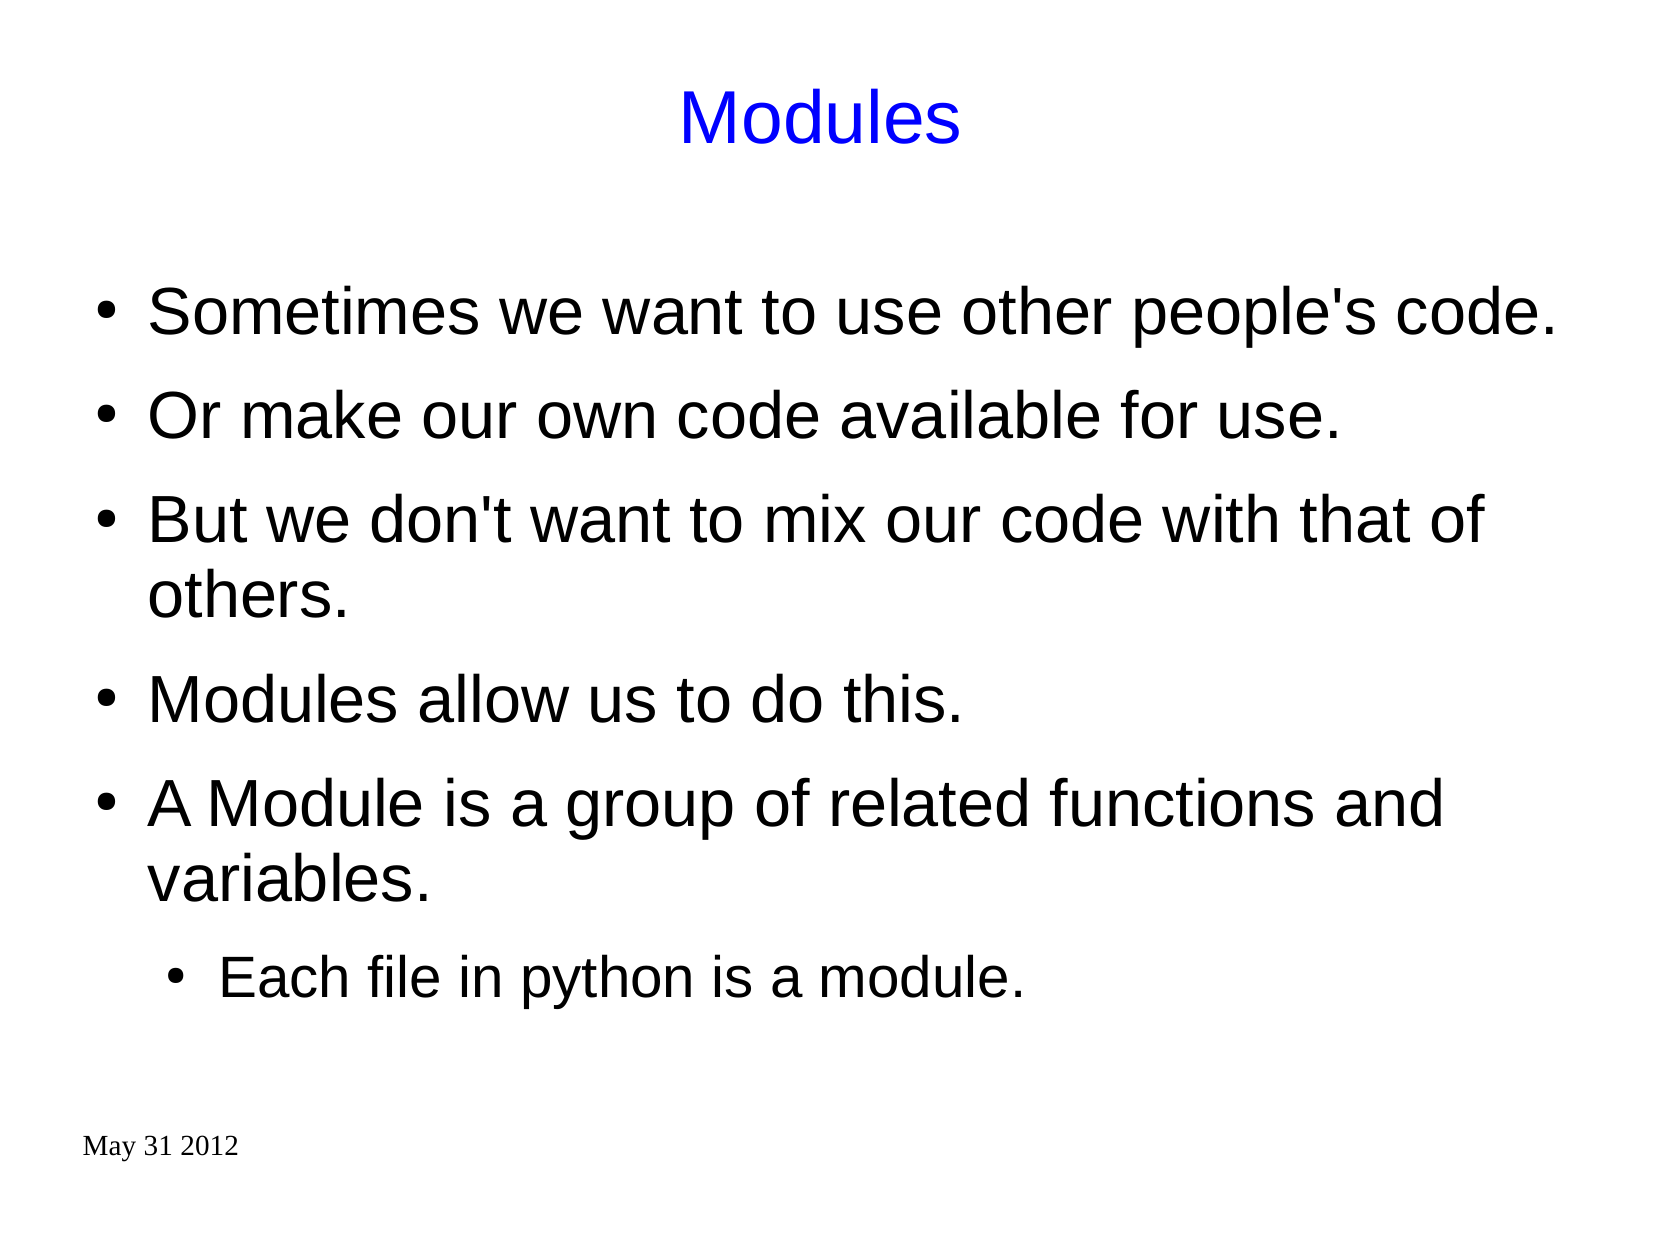

# Modules
Sometimes we want to use other people's code.
Or make our own code available for use.
But we don't want to mix our code with that of others.
Modules allow us to do this.
A Module is a group of related functions and variables.
Each file in python is a module.
May 31 2012